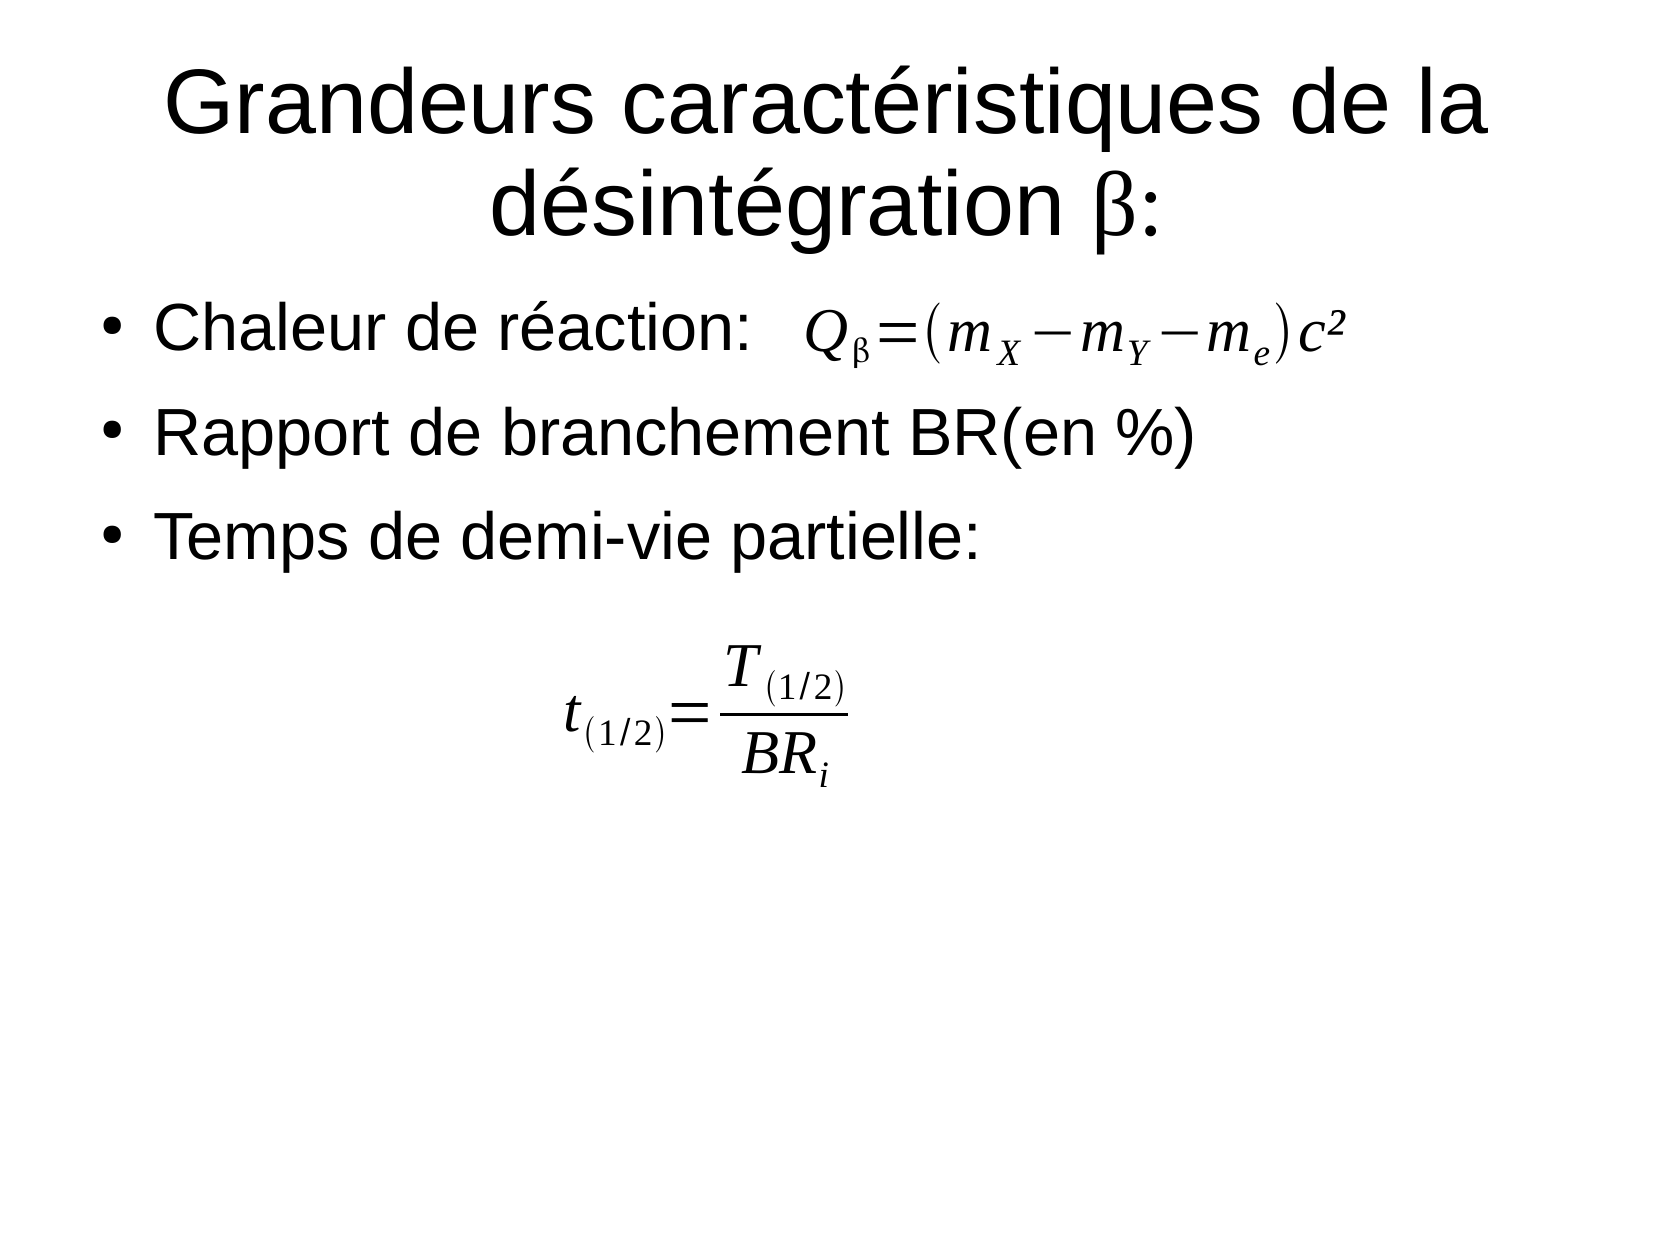

# Grandeurs caractéristiques de la désintégration β:
Chaleur de réaction:
Rapport de branchement BR(en %)
Temps de demi-vie partielle: